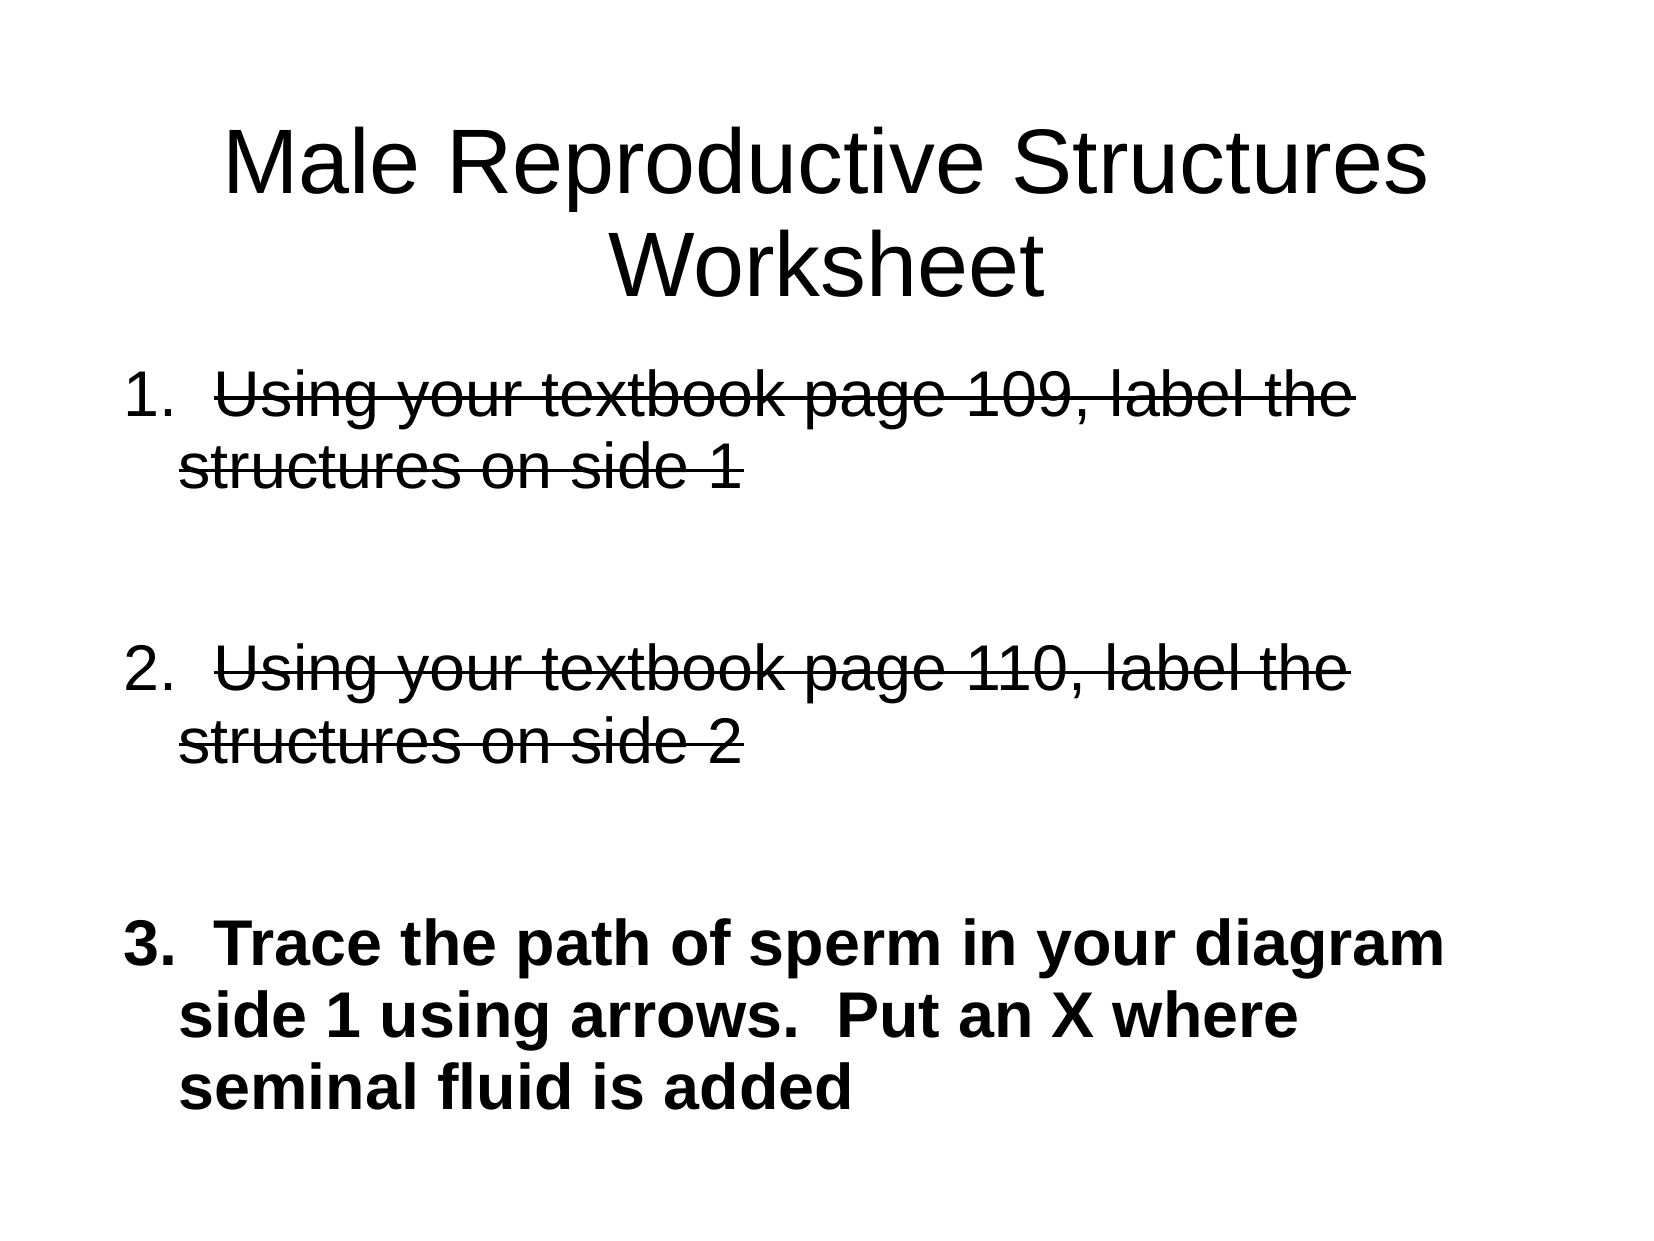

# Male Reproductive Structures Worksheet
1. Using your textbook page 109, label the structures on side 1
2. Using your textbook page 110, label the structures on side 2
3. Trace the path of sperm in your diagram side 1 using arrows. Put an X where seminal fluid is added